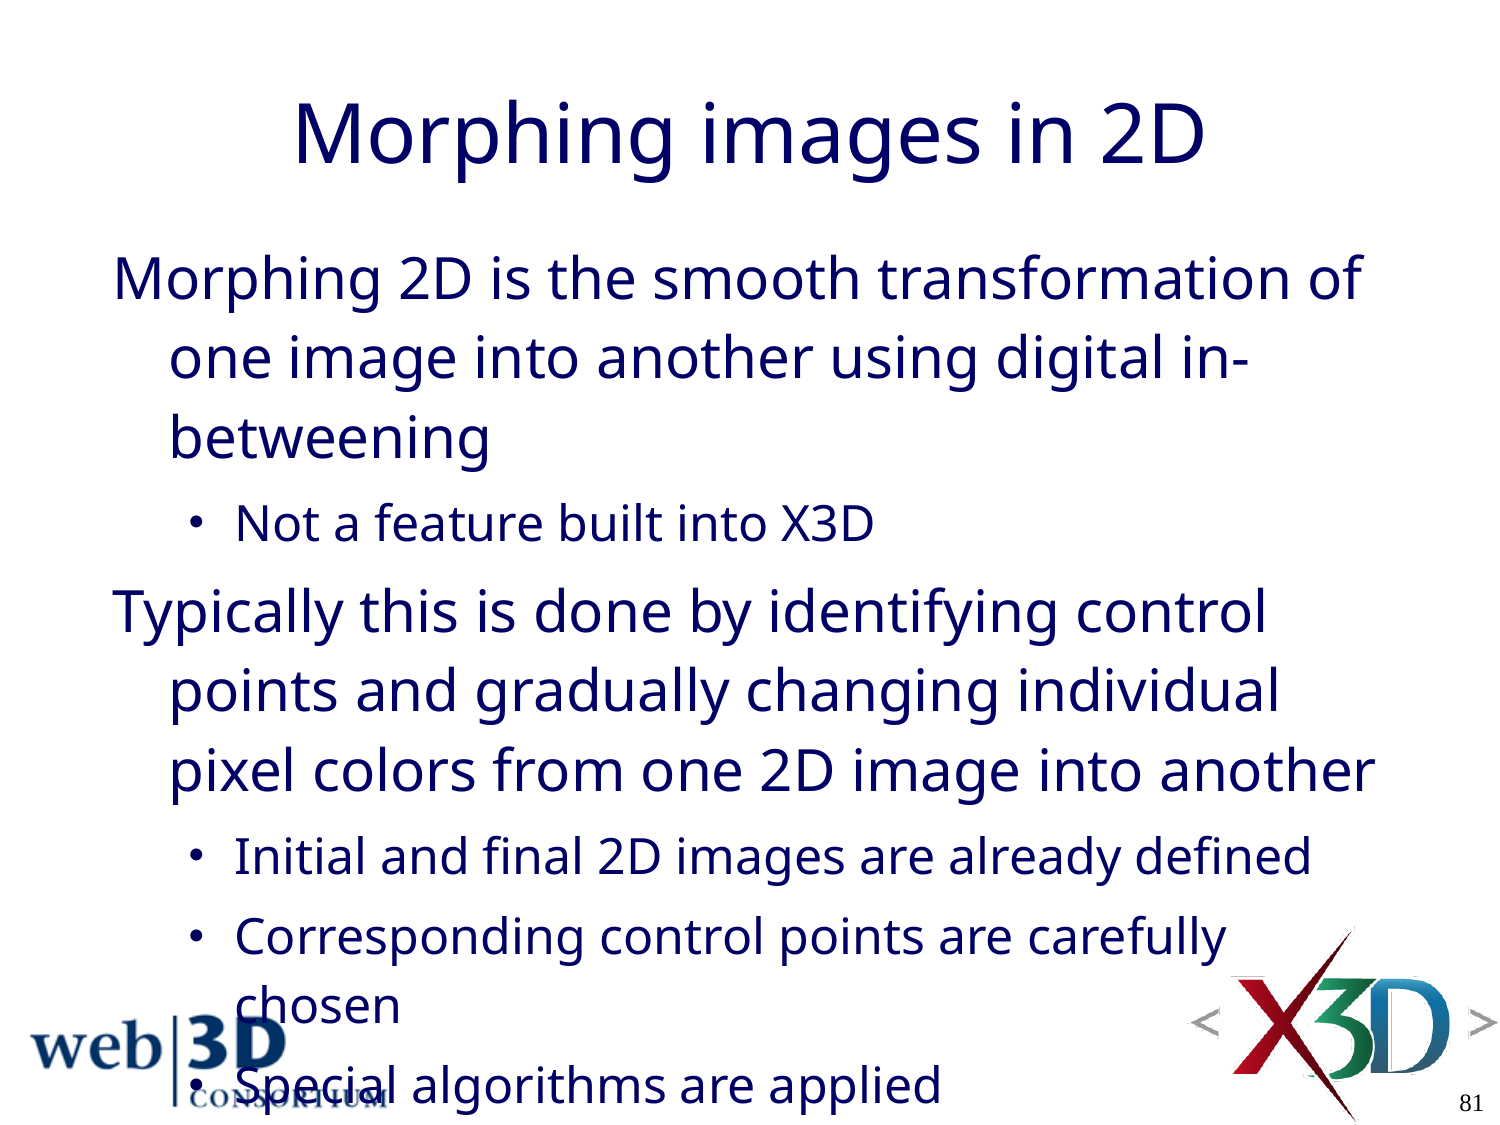

# Morphing images in 2D
Morphing 2D is the smooth transformation of one image into another using digital in-betweening
Not a feature built into X3D
Typically this is done by identifying control points and gradually changing individual pixel colors from one 2D image into another
Initial and final 2D images are already defined
Corresponding control points are carefully chosen
Special algorithms are applied
Now a common photographic editing technique